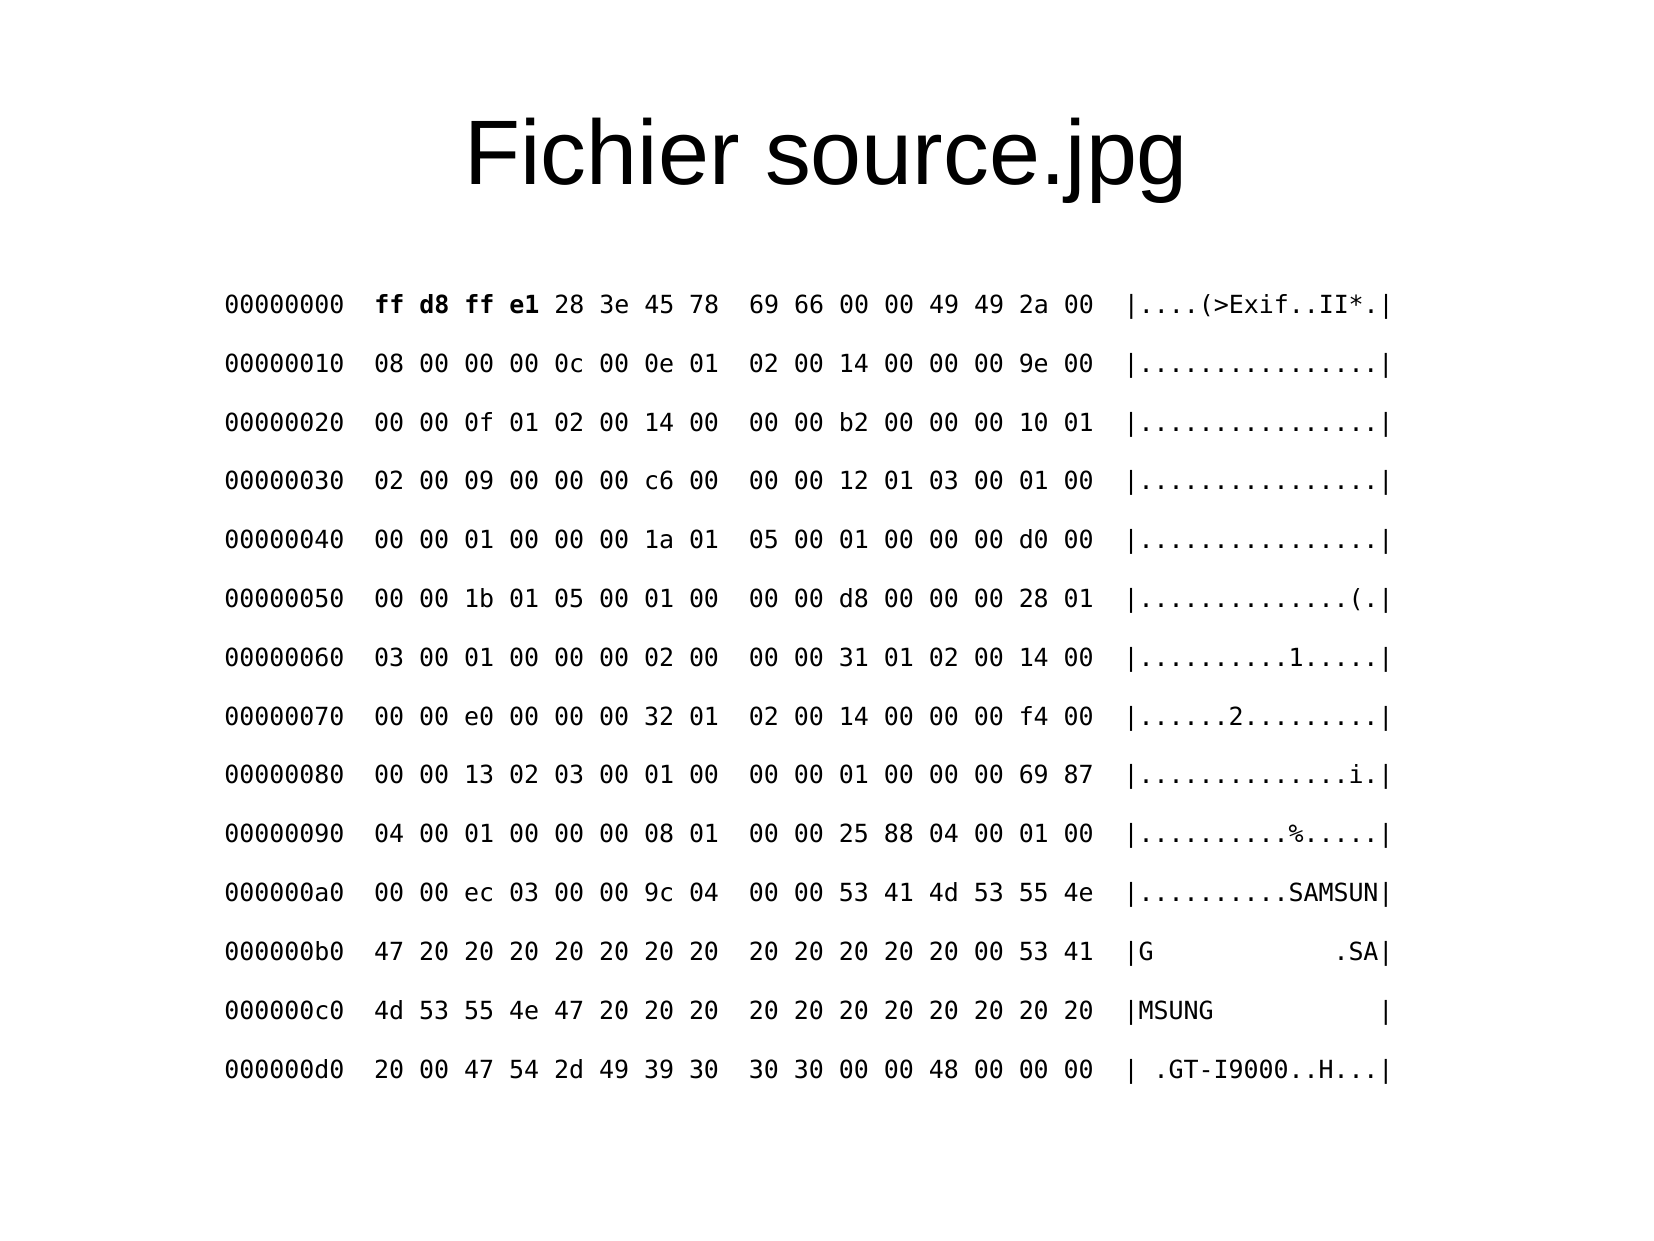

# Fichier source.jpg
00000000 ff d8 ff e1 28 3e 45 78 69 66 00 00 49 49 2a 00 |....(>Exif..II*.|
00000010 08 00 00 00 0c 00 0e 01 02 00 14 00 00 00 9e 00 |................|
00000020 00 00 0f 01 02 00 14 00 00 00 b2 00 00 00 10 01 |................|
00000030 02 00 09 00 00 00 c6 00 00 00 12 01 03 00 01 00 |................|
00000040 00 00 01 00 00 00 1a 01 05 00 01 00 00 00 d0 00 |................|
00000050 00 00 1b 01 05 00 01 00 00 00 d8 00 00 00 28 01 |..............(.|
00000060 03 00 01 00 00 00 02 00 00 00 31 01 02 00 14 00 |..........1.....|
00000070 00 00 e0 00 00 00 32 01 02 00 14 00 00 00 f4 00 |......2.........|
00000080 00 00 13 02 03 00 01 00 00 00 01 00 00 00 69 87 |..............i.|
00000090 04 00 01 00 00 00 08 01 00 00 25 88 04 00 01 00 |..........%.....|
000000a0 00 00 ec 03 00 00 9c 04 00 00 53 41 4d 53 55 4e |..........SAMSUN|
000000b0 47 20 20 20 20 20 20 20 20 20 20 20 20 00 53 41 |G .SA|
000000c0 4d 53 55 4e 47 20 20 20 20 20 20 20 20 20 20 20 |MSUNG |
000000d0 20 00 47 54 2d 49 39 30 30 30 00 00 48 00 00 00 | .GT-I9000..H...|